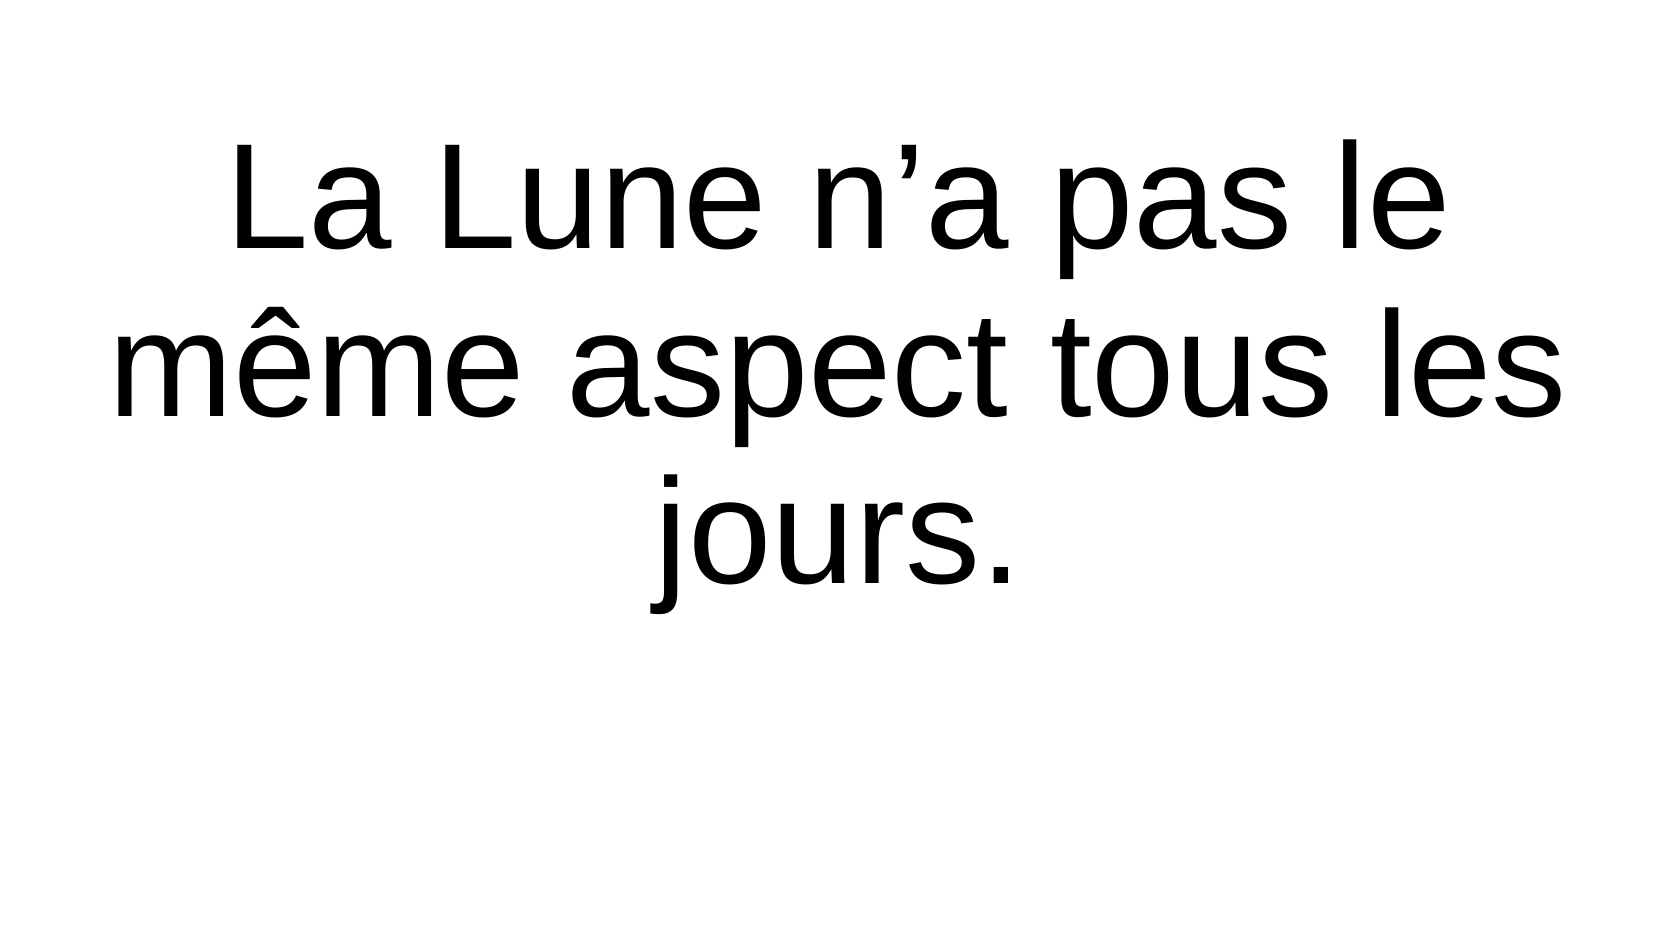

# La Lune n’a pas le même aspect tous les jours.